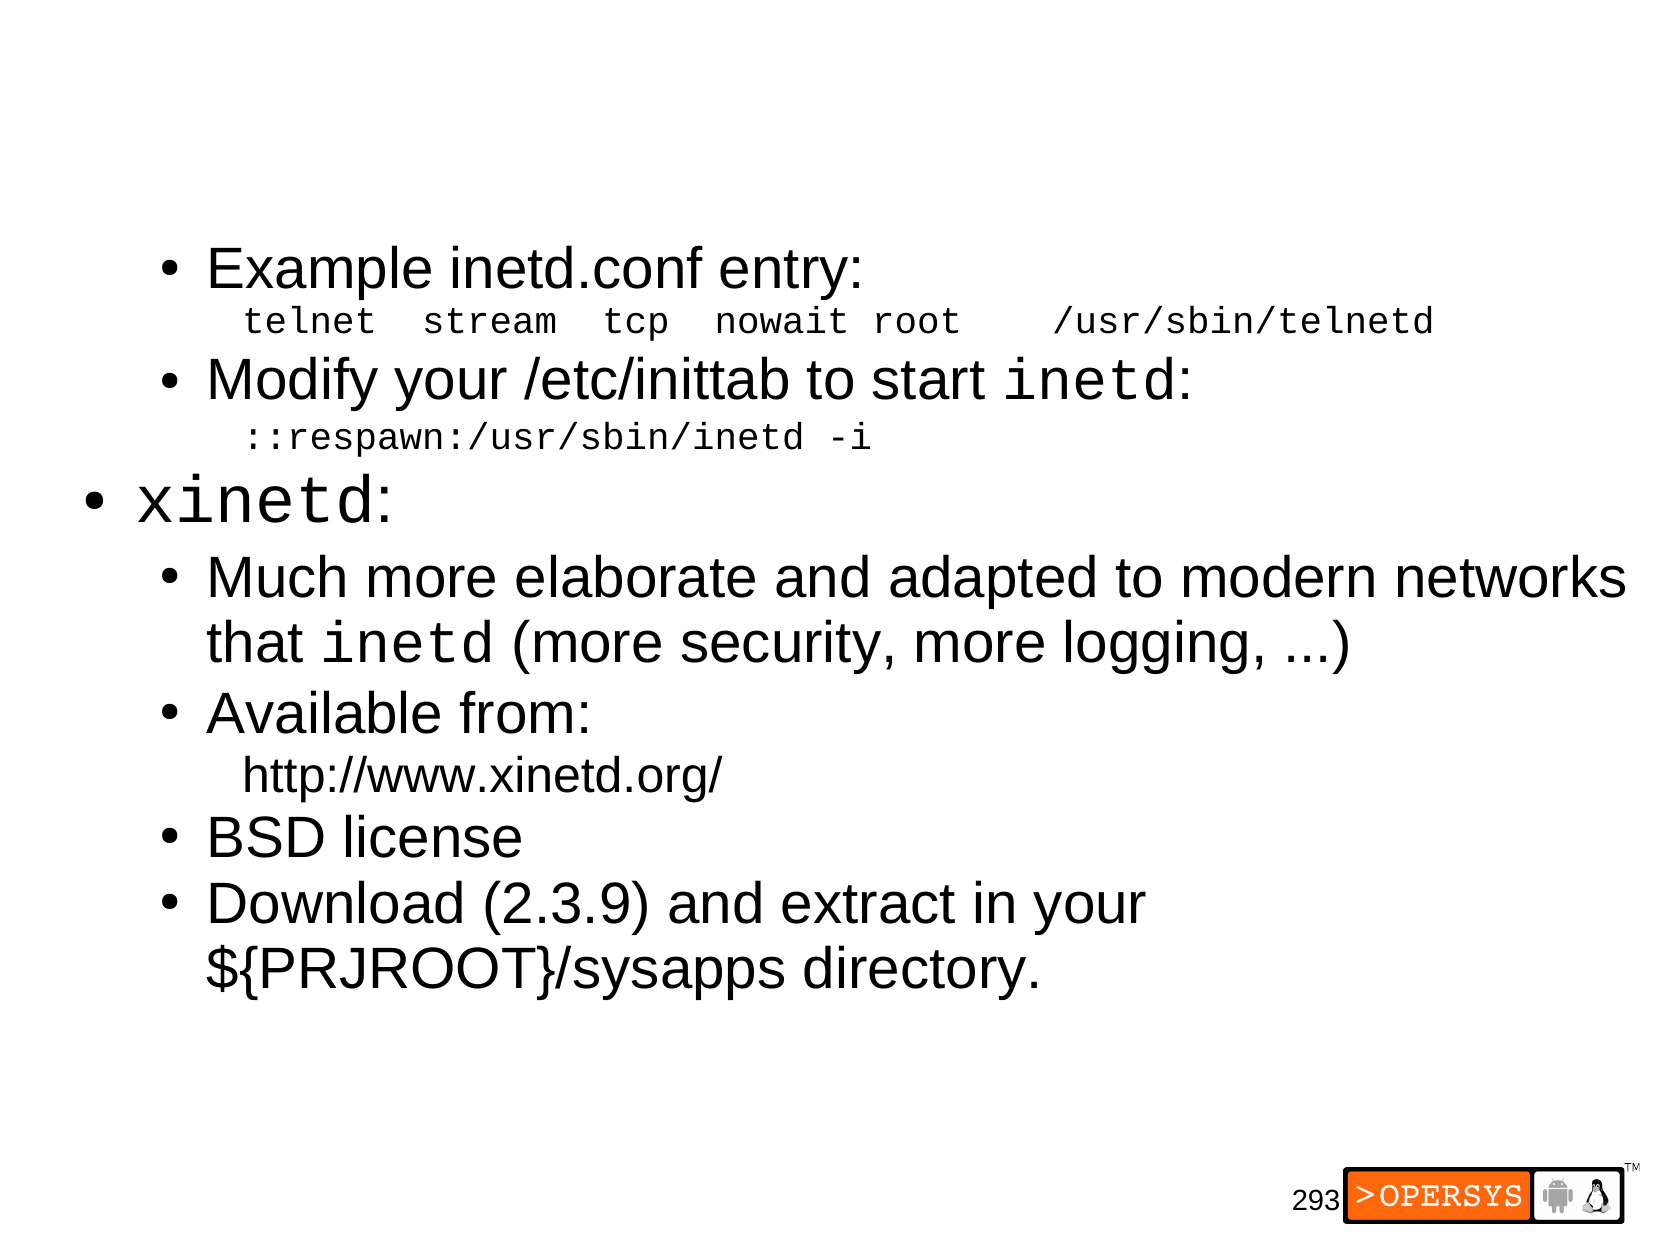

# Example inetd.conf entry:
telnet stream tcp nowait root /usr/sbin/telnetd
Modify your /etc/inittab to start inetd:
::respawn:/usr/sbin/inetd -i
xinetd:
Much more elaborate and adapted to modern networks that inetd (more security, more logging, ...)
Available from:
http://www.xinetd.org/
BSD license
Download (2.3.9) and extract in your ${PRJROOT}/sysapps directory.